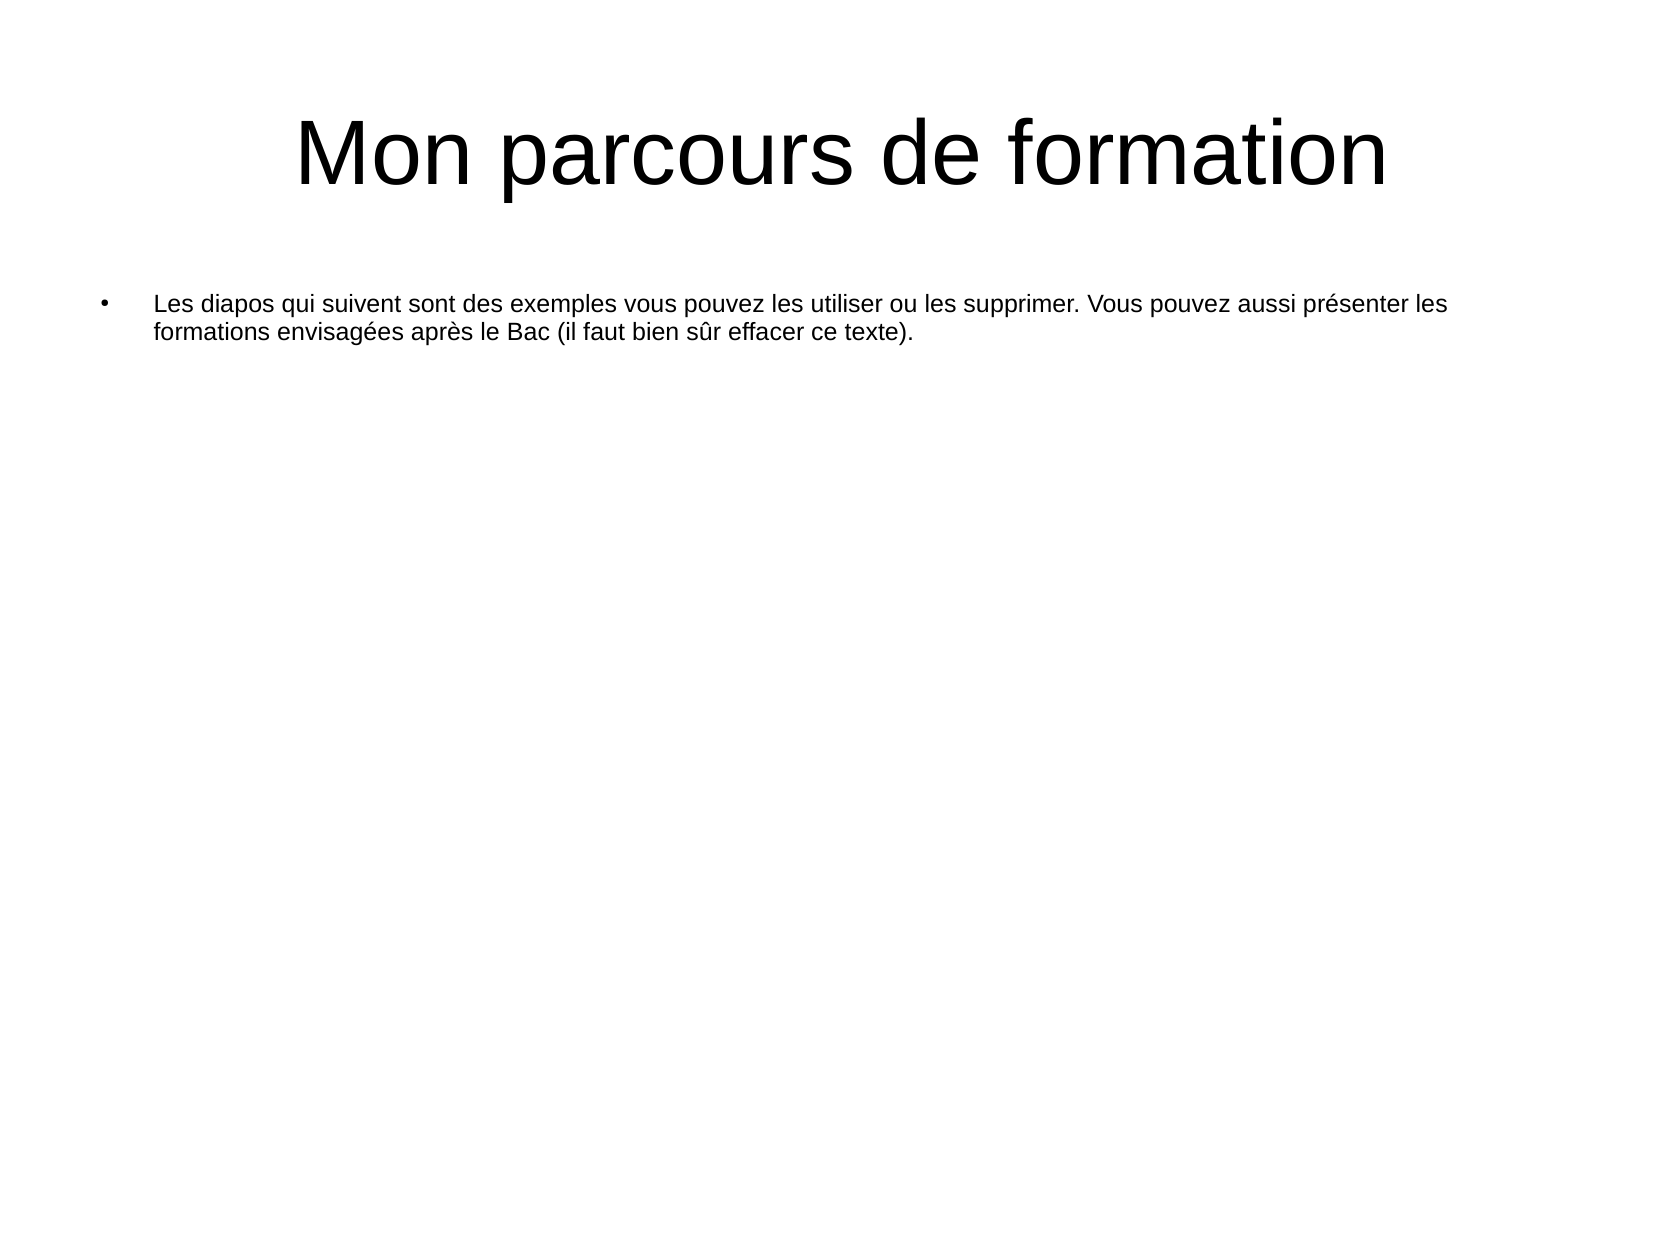

# Mon parcours de formation
Les diapos qui suivent sont des exemples vous pouvez les utiliser ou les supprimer. Vous pouvez aussi présenter les formations envisagées après le Bac (il faut bien sûr effacer ce texte).